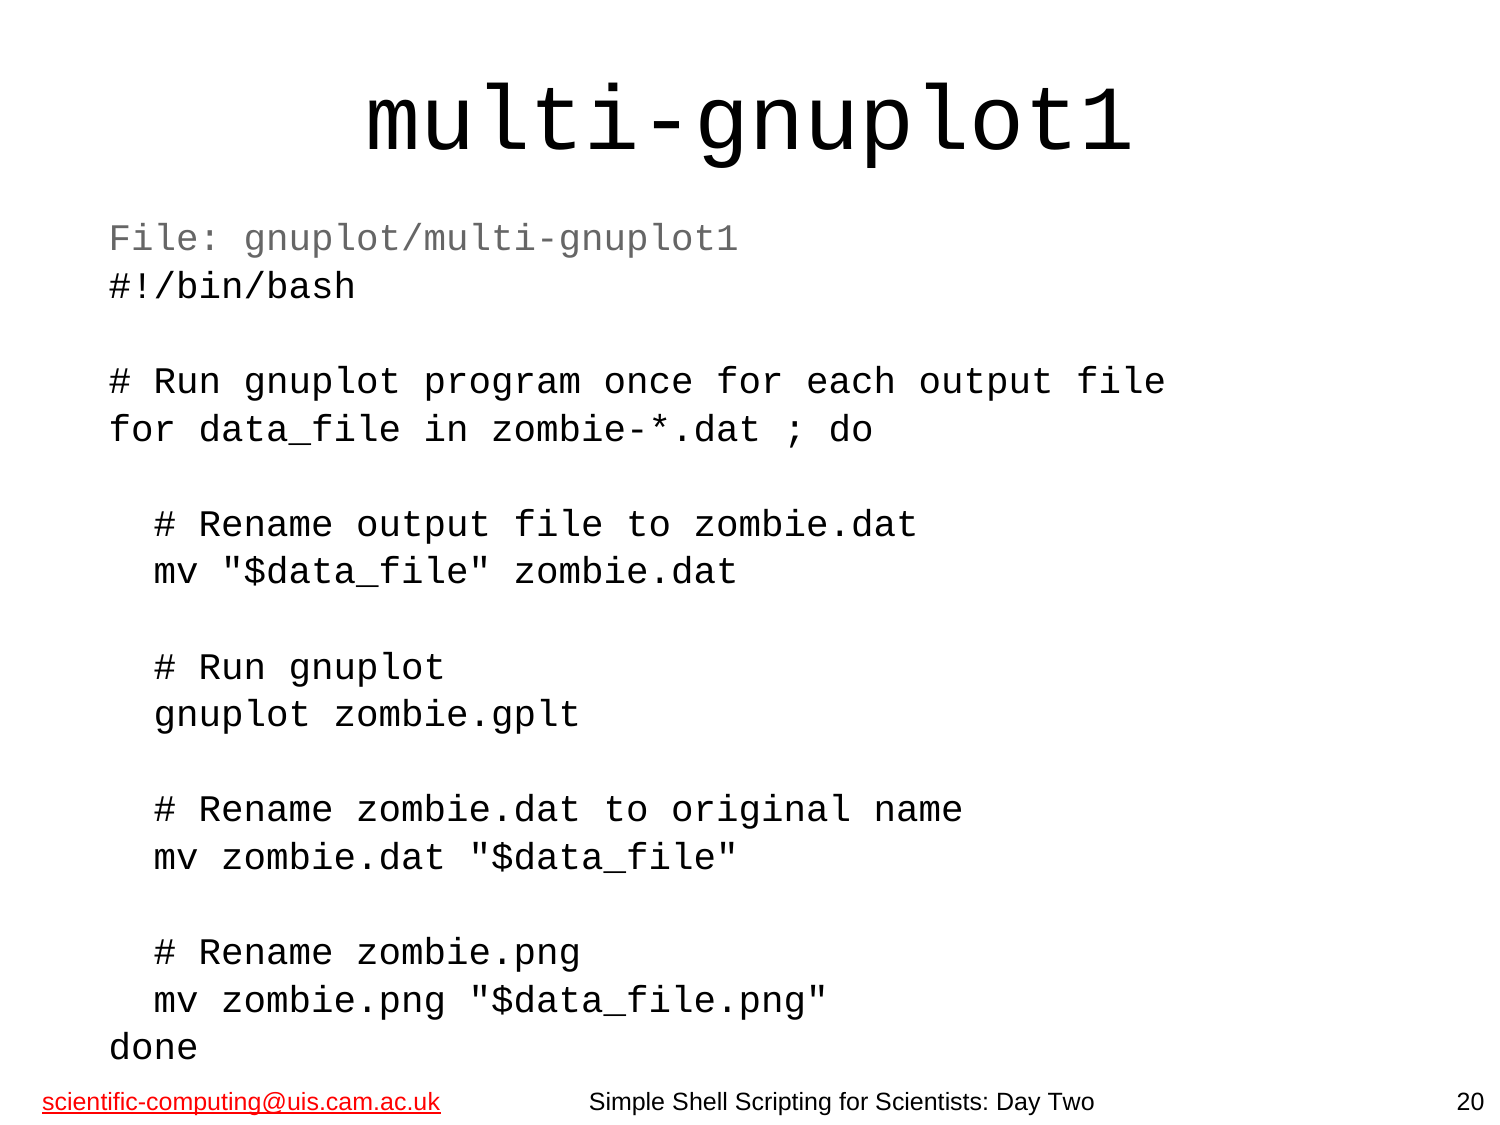

# multi-gnuplot1
File: gnuplot/multi-gnuplot1
#!/bin/bash
# Run gnuplot program once for each output file
for data_file in zombie-*.dat ; do
 # Rename output file to zombie.dat
 mv "$data_file" zombie.dat
 # Run gnuplot
 gnuplot zombie.gplt
 # Rename zombie.dat to original name
 mv zombie.dat "$data_file"
 # Rename zombie.png
 mv zombie.png "$data_file.png"
done
escience-support@ucs.cam.ac.uk	Simple Shell Scripting for Scientists: Day Two
20